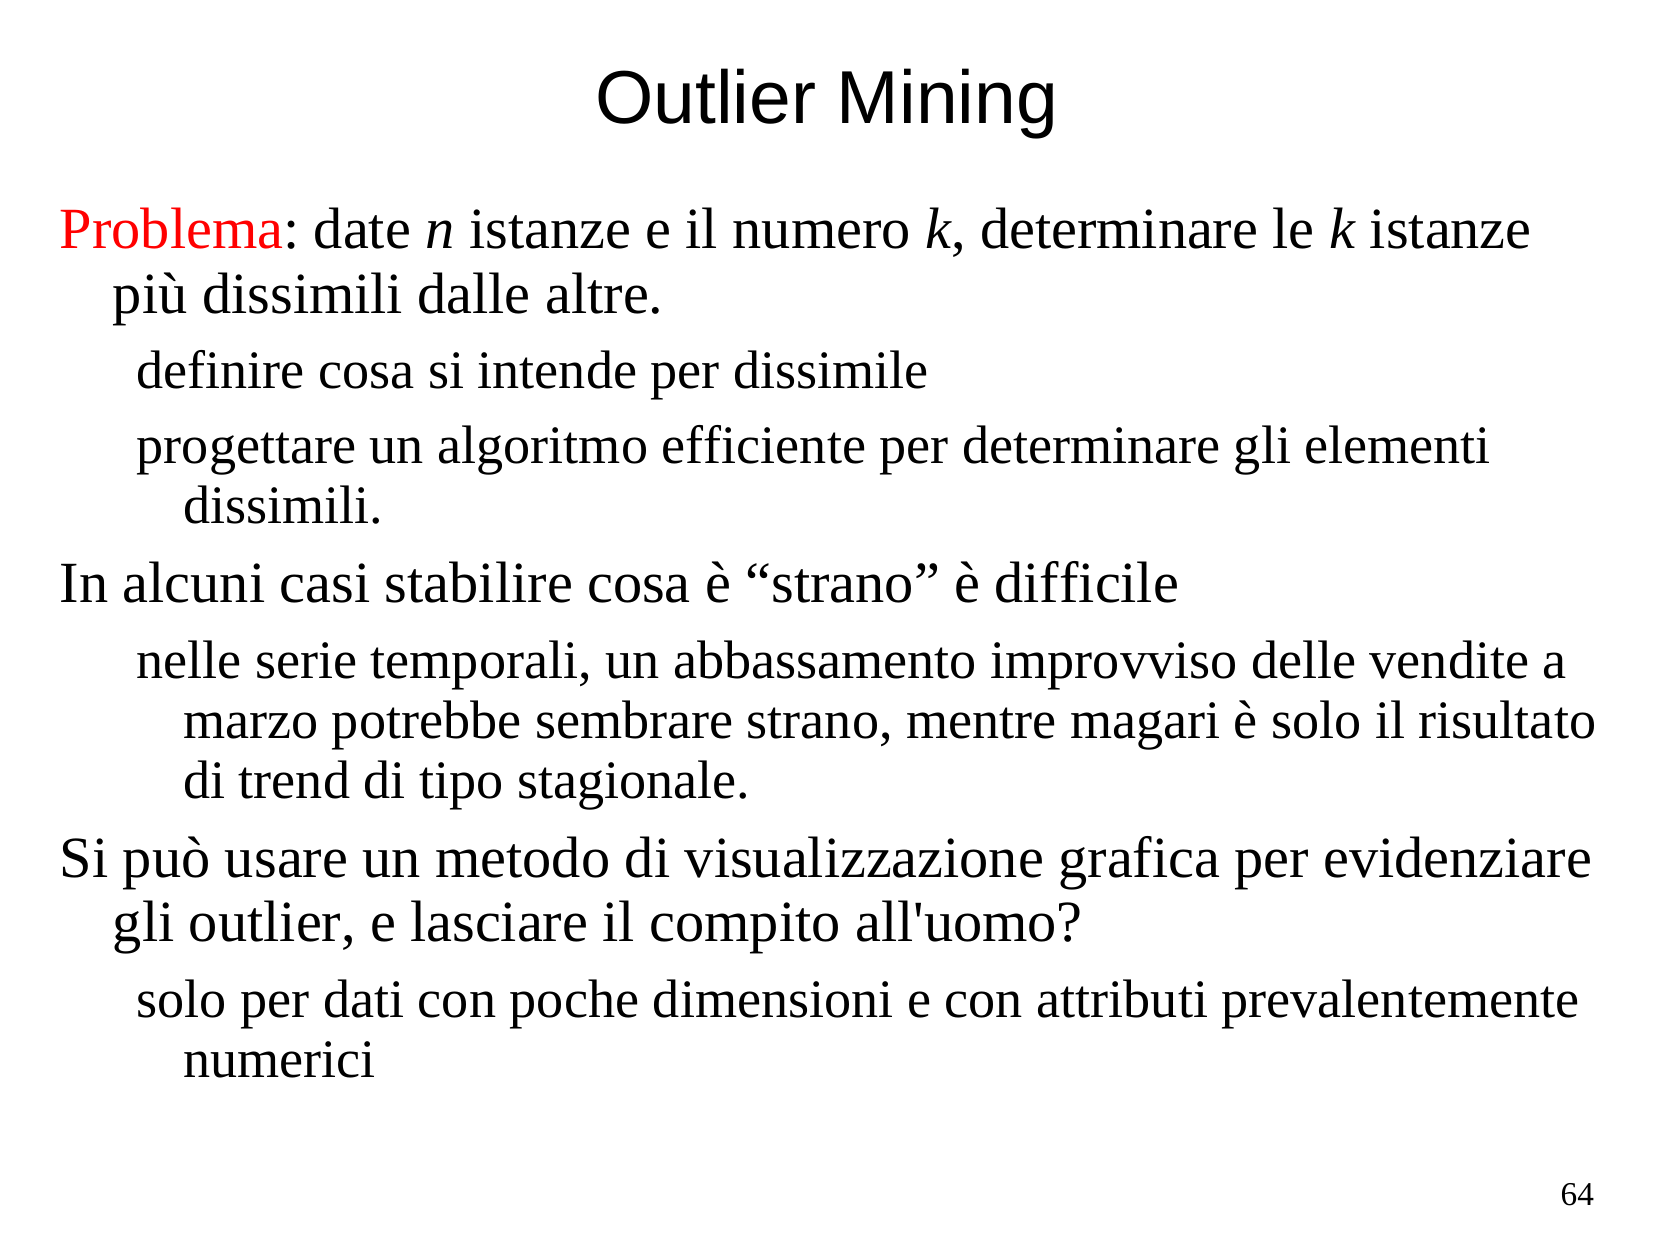

# Outlier Mining
Problema: date n istanze e il numero k, determinare le k istanze più dissimili dalle altre.
definire cosa si intende per dissimile
progettare un algoritmo efficiente per determinare gli elementi dissimili.
In alcuni casi stabilire cosa è “strano” è difficile
nelle serie temporali, un abbassamento improvviso delle vendite a marzo potrebbe sembrare strano, mentre magari è solo il risultato di trend di tipo stagionale.
Si può usare un metodo di visualizzazione grafica per evidenziare gli outlier, e lasciare il compito all'uomo?
solo per dati con poche dimensioni e con attributi prevalentemente numerici